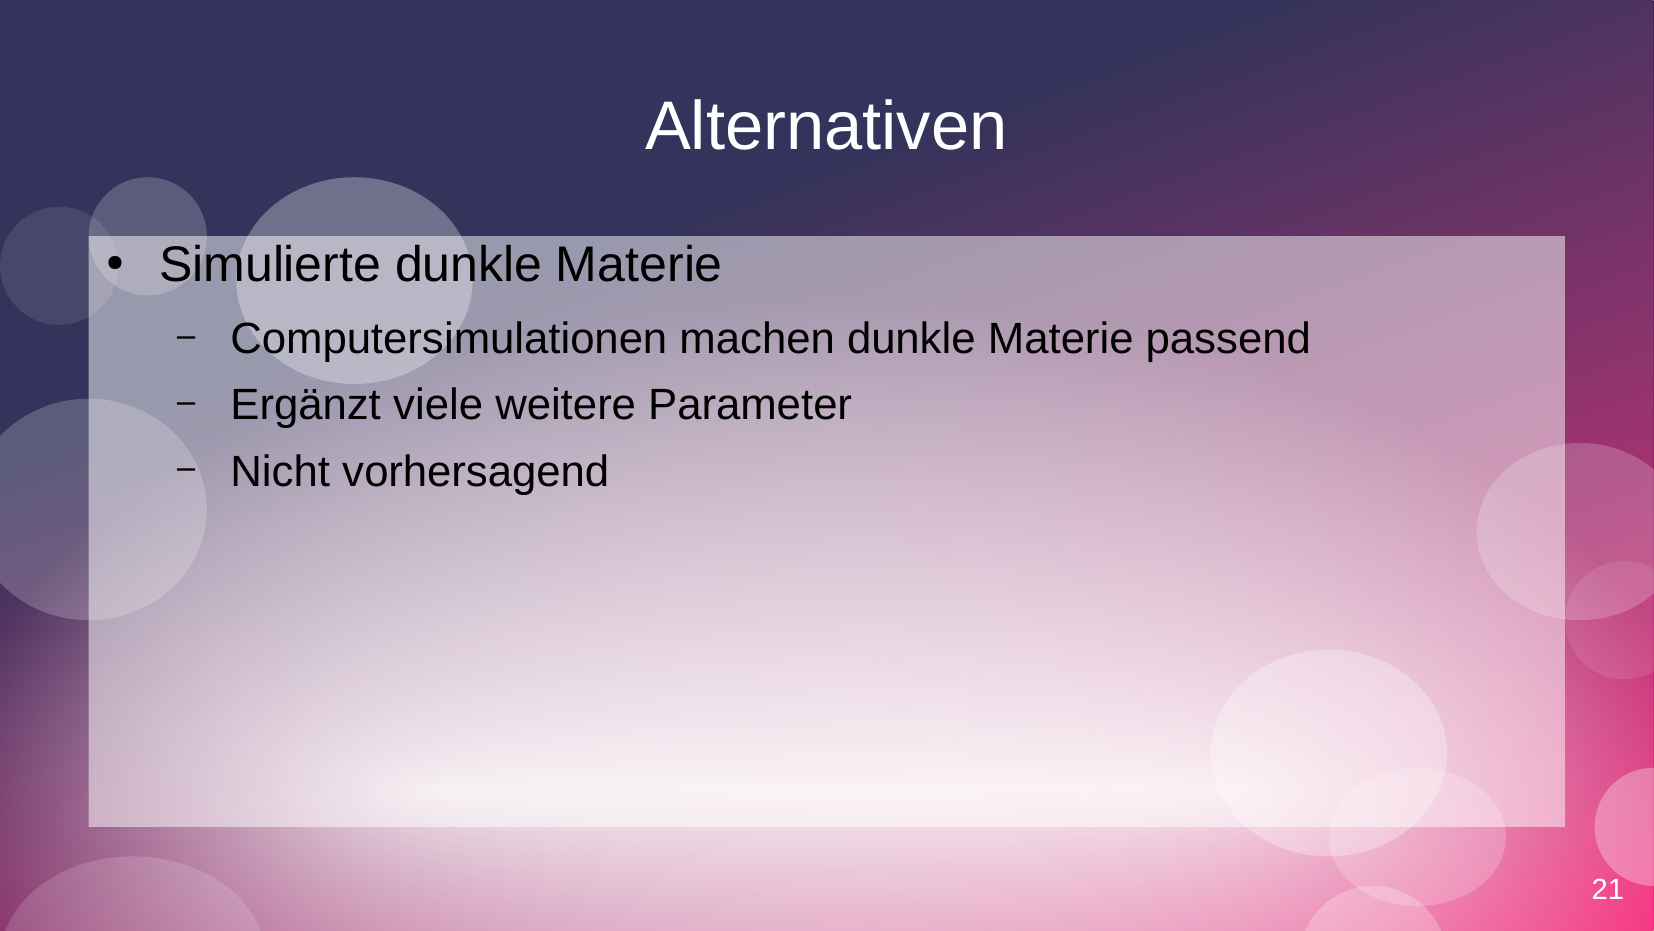

# Alternativen
Simulierte dunkle Materie
Computersimulationen machen dunkle Materie passend
Ergänzt viele weitere Parameter
Nicht vorhersagend